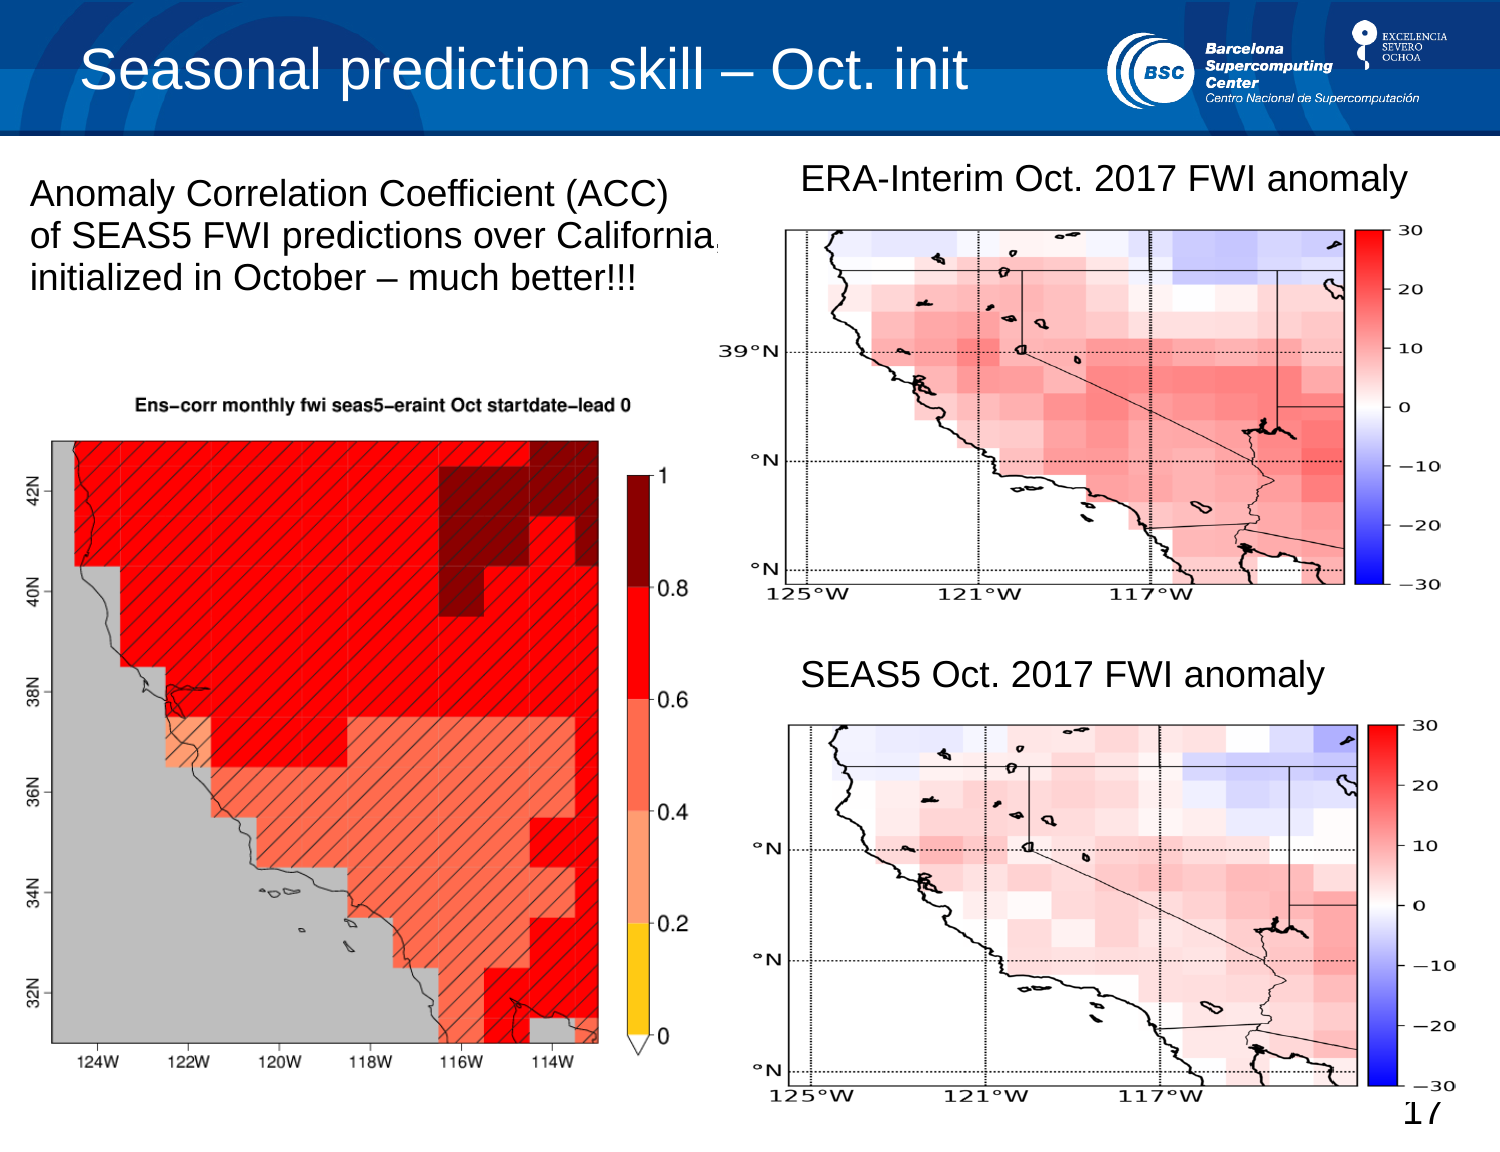

# Seasonal prediction skill – Oct. init
ERA-Interim Oct. 2017 FWI anomaly
Anomaly Correlation Coefficient (ACC)
of SEAS5 FWI predictions over California,
initialized in October – much better!!!
SEAS5 Oct. 2017 FWI anomaly